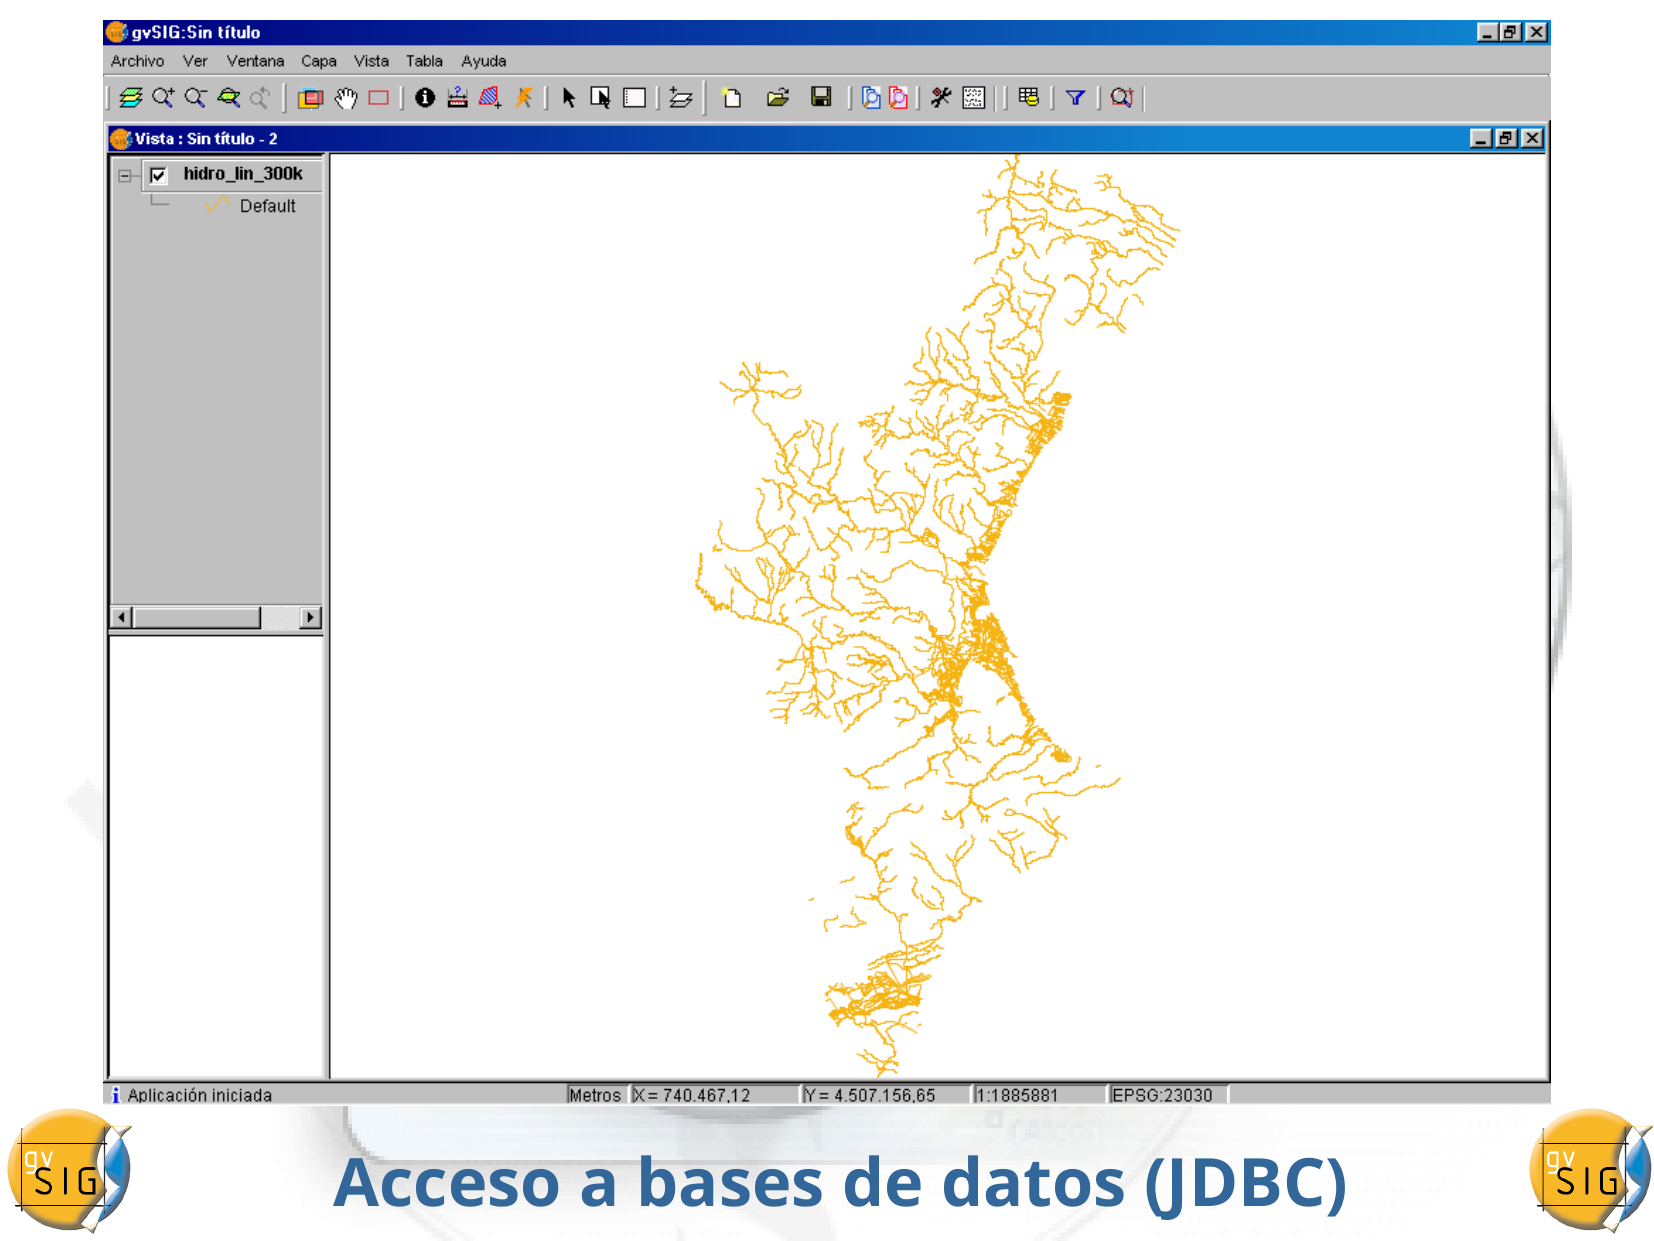

# Acceso a bases de datos (JDBC)